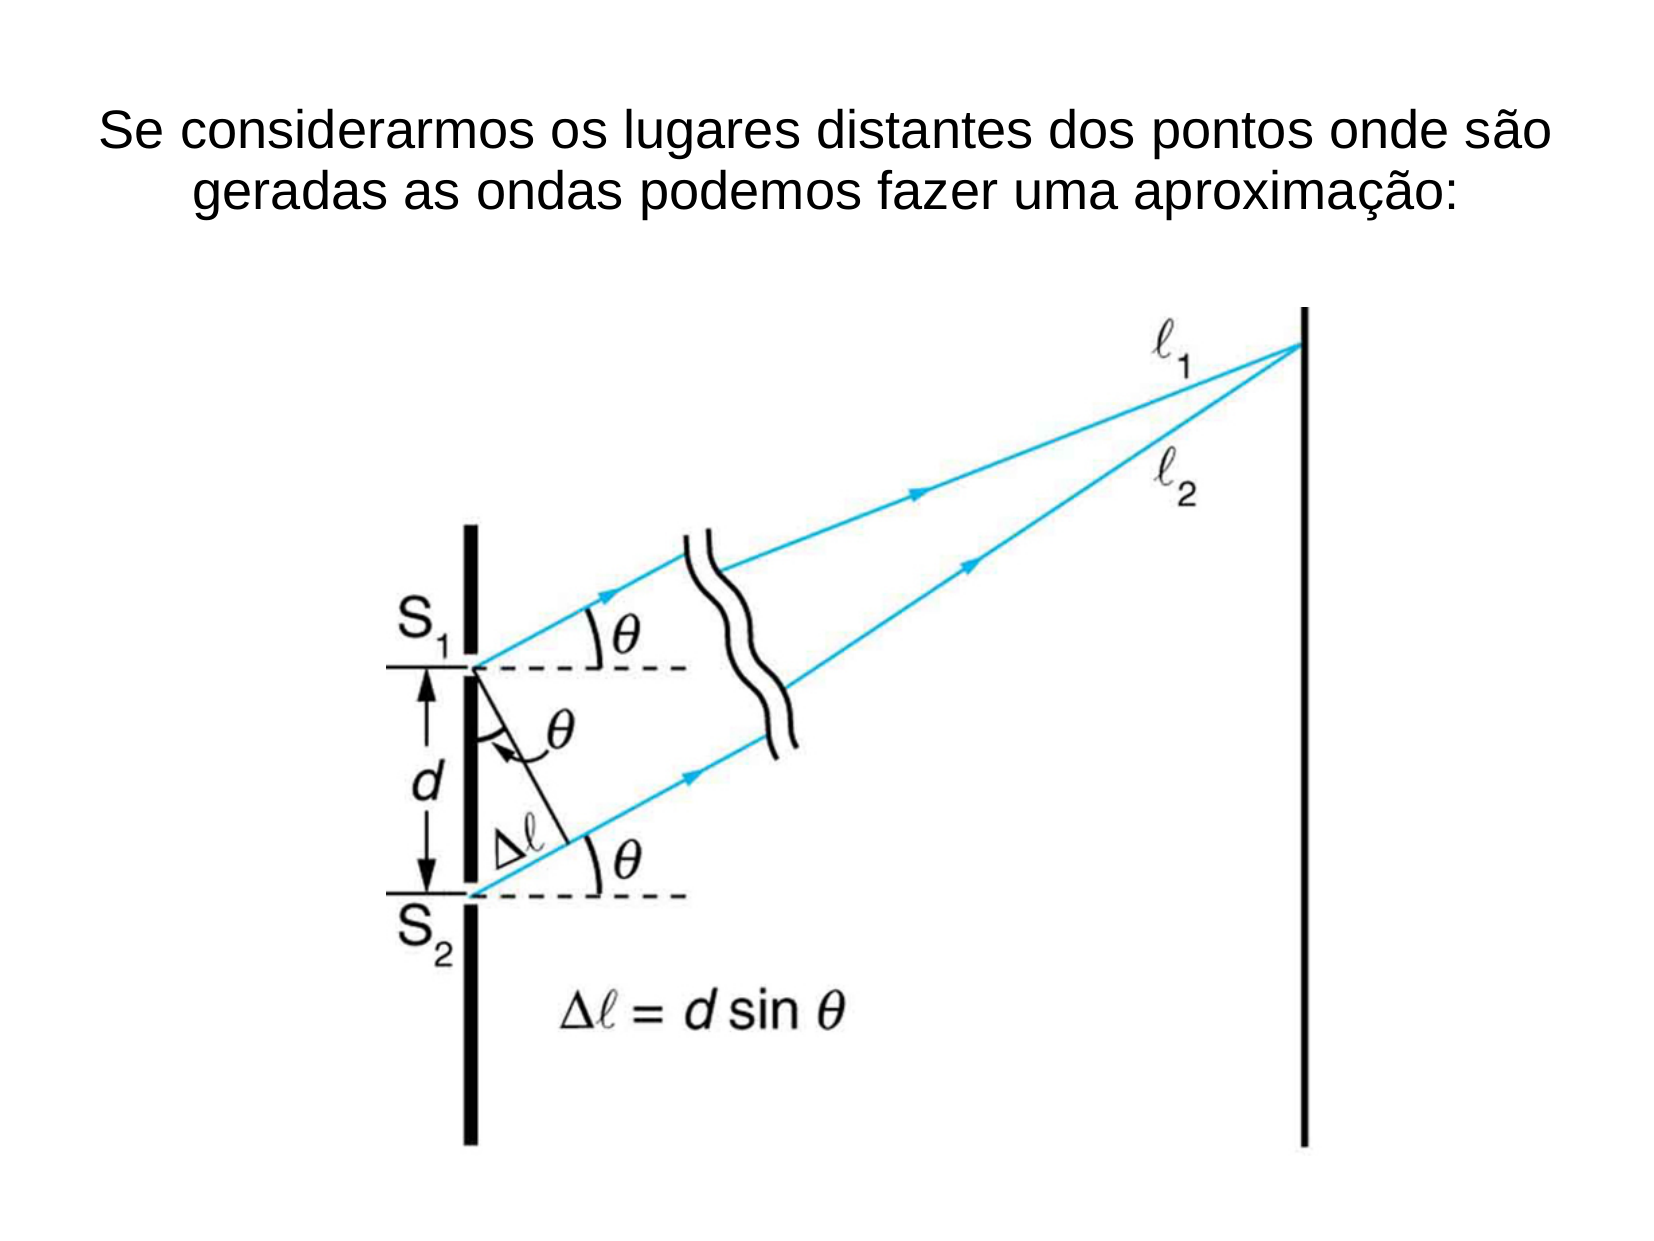

# Se considerarmos os lugares distantes dos pontos onde são geradas as ondas podemos fazer uma aproximação: